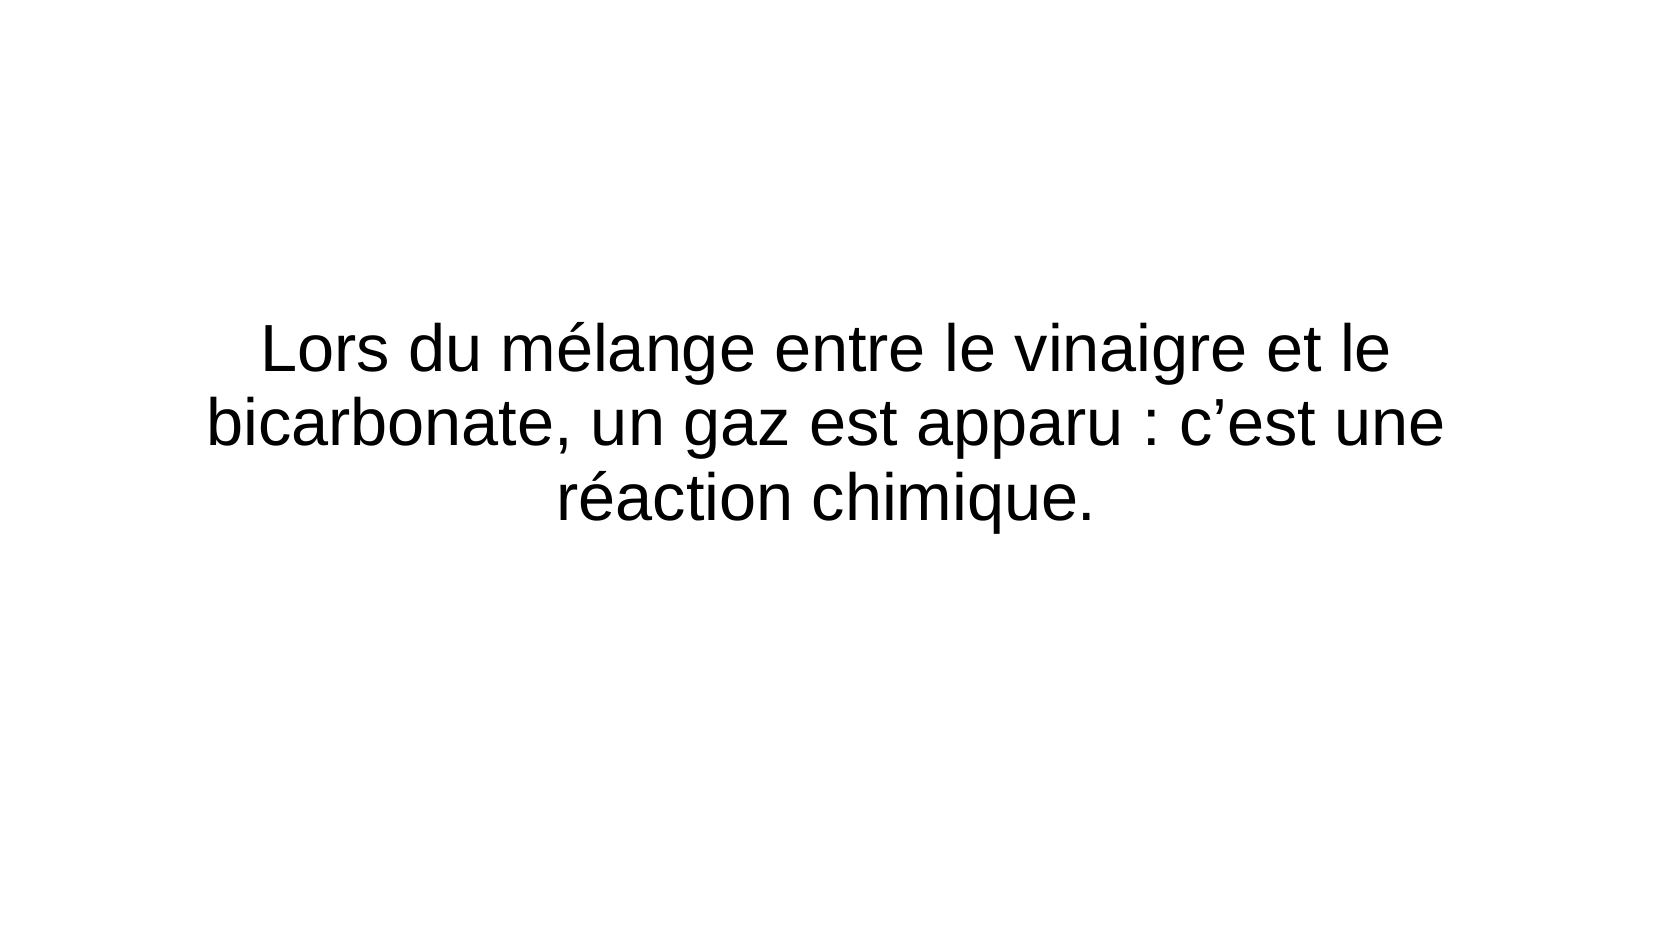

# Lors du mélange entre le vinaigre et le bicarbonate, un gaz est apparu : c’est une réaction chimique.